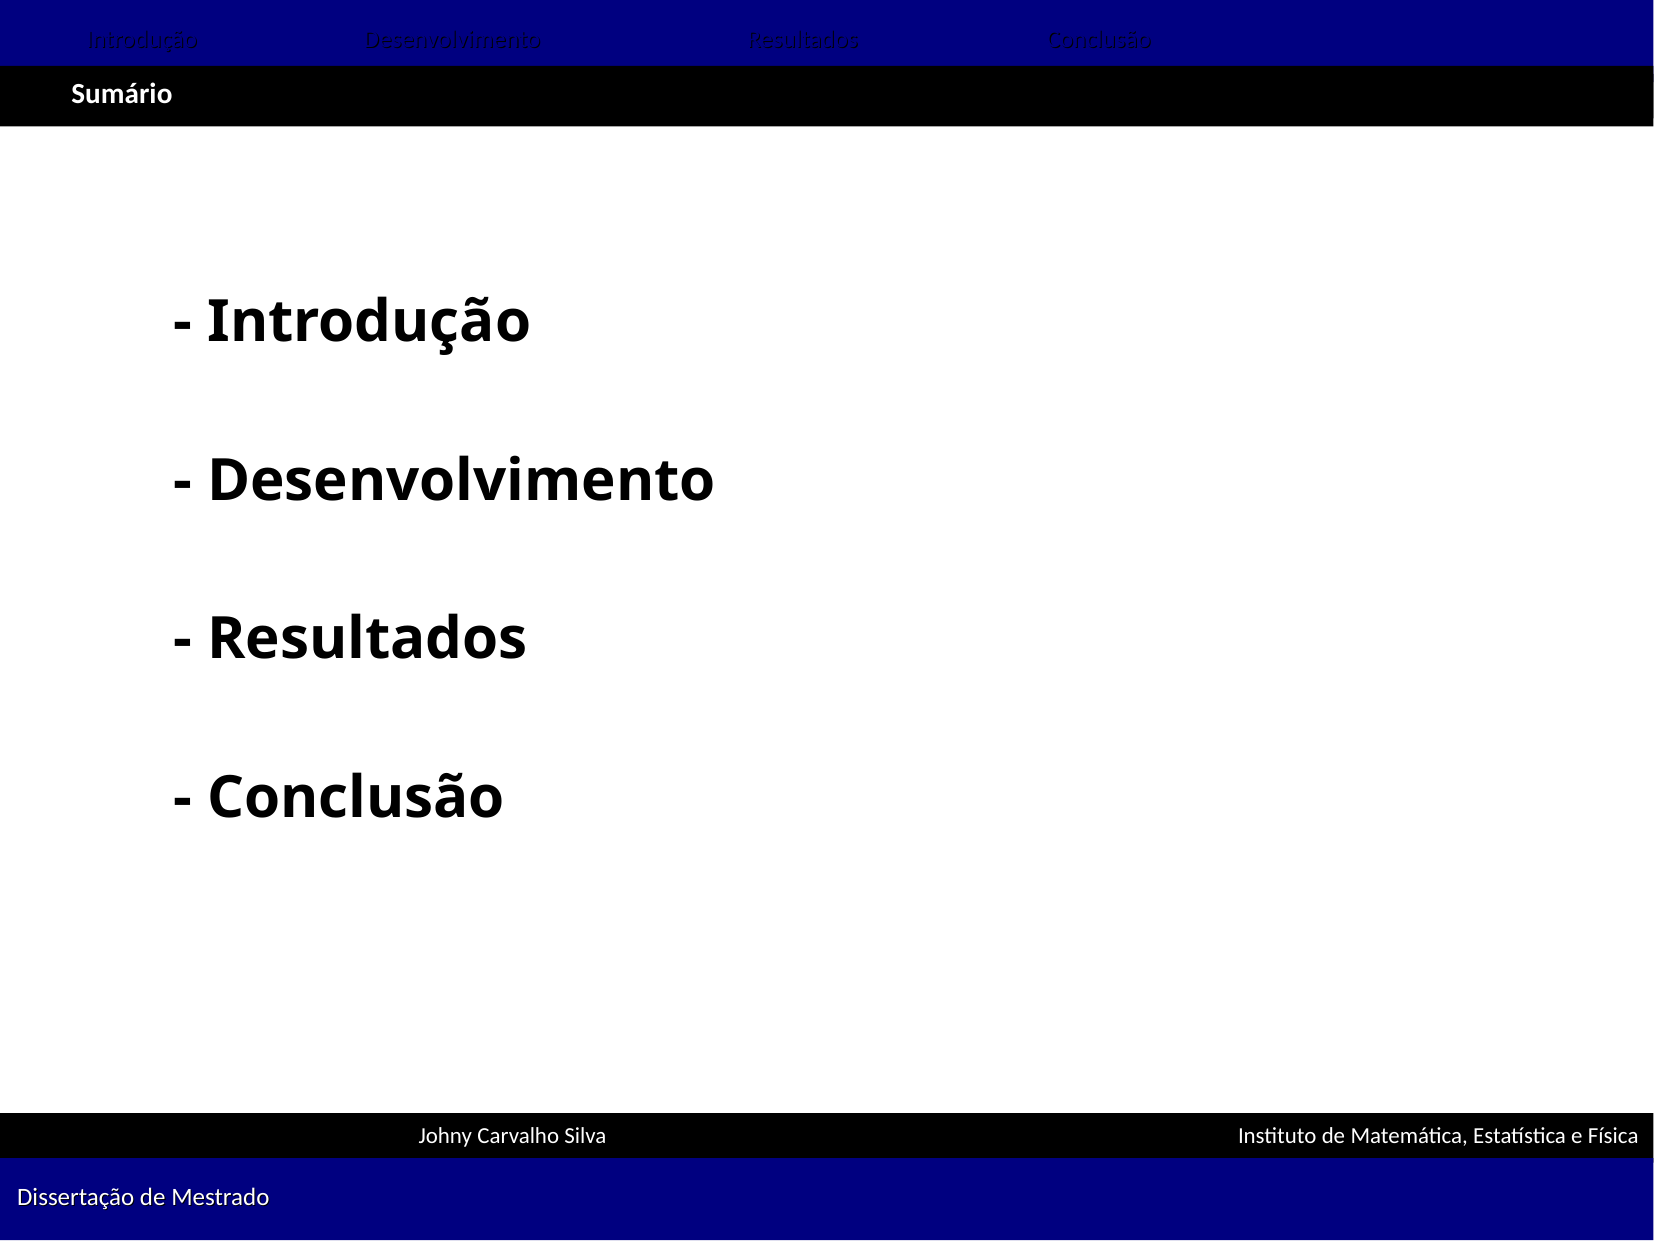

Introdução Desenvolvimento Resultados Conclusão
 Sumário
- Introdução
- Desenvolvimento
- Resultados
- Conclusão
- Introdução
- Desenvolvimento
- Resultados
- Conclusão
- Introdução
- Desenvolvimento
- Resultados
- Conclusão
- Introdução
- Desenvolvimento
- Resultados
- Conclusão
- Introdução
- Desenvolvimento
- Resultados
- Conclusão
# Johny Carvalho Silva Instituto de Matemática, Estatística e Física
 Dissertação de Mestrado